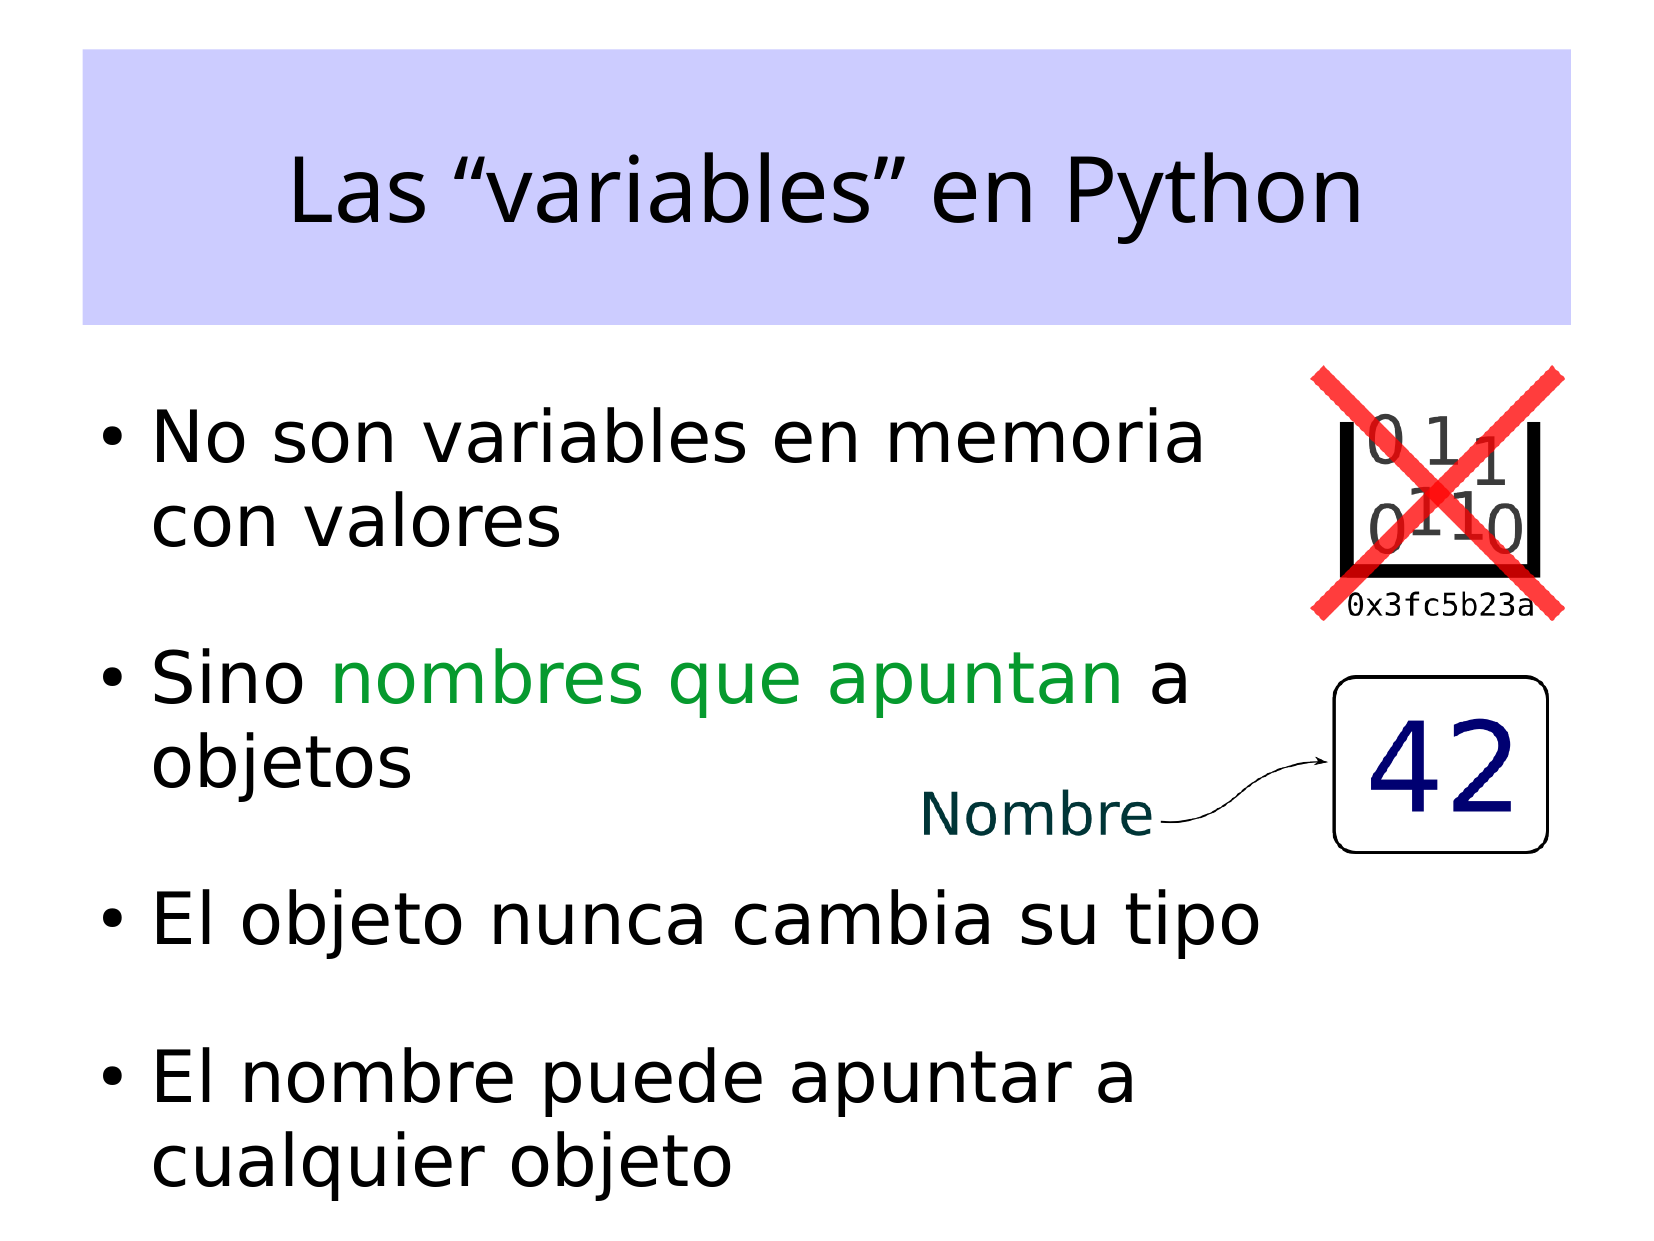

# Las “variables” en Python
No son variables en memoria con valores
Sino nombres que apuntan a objetos
El objeto nunca cambia su tipo
El nombre puede apuntar a cualquier objeto